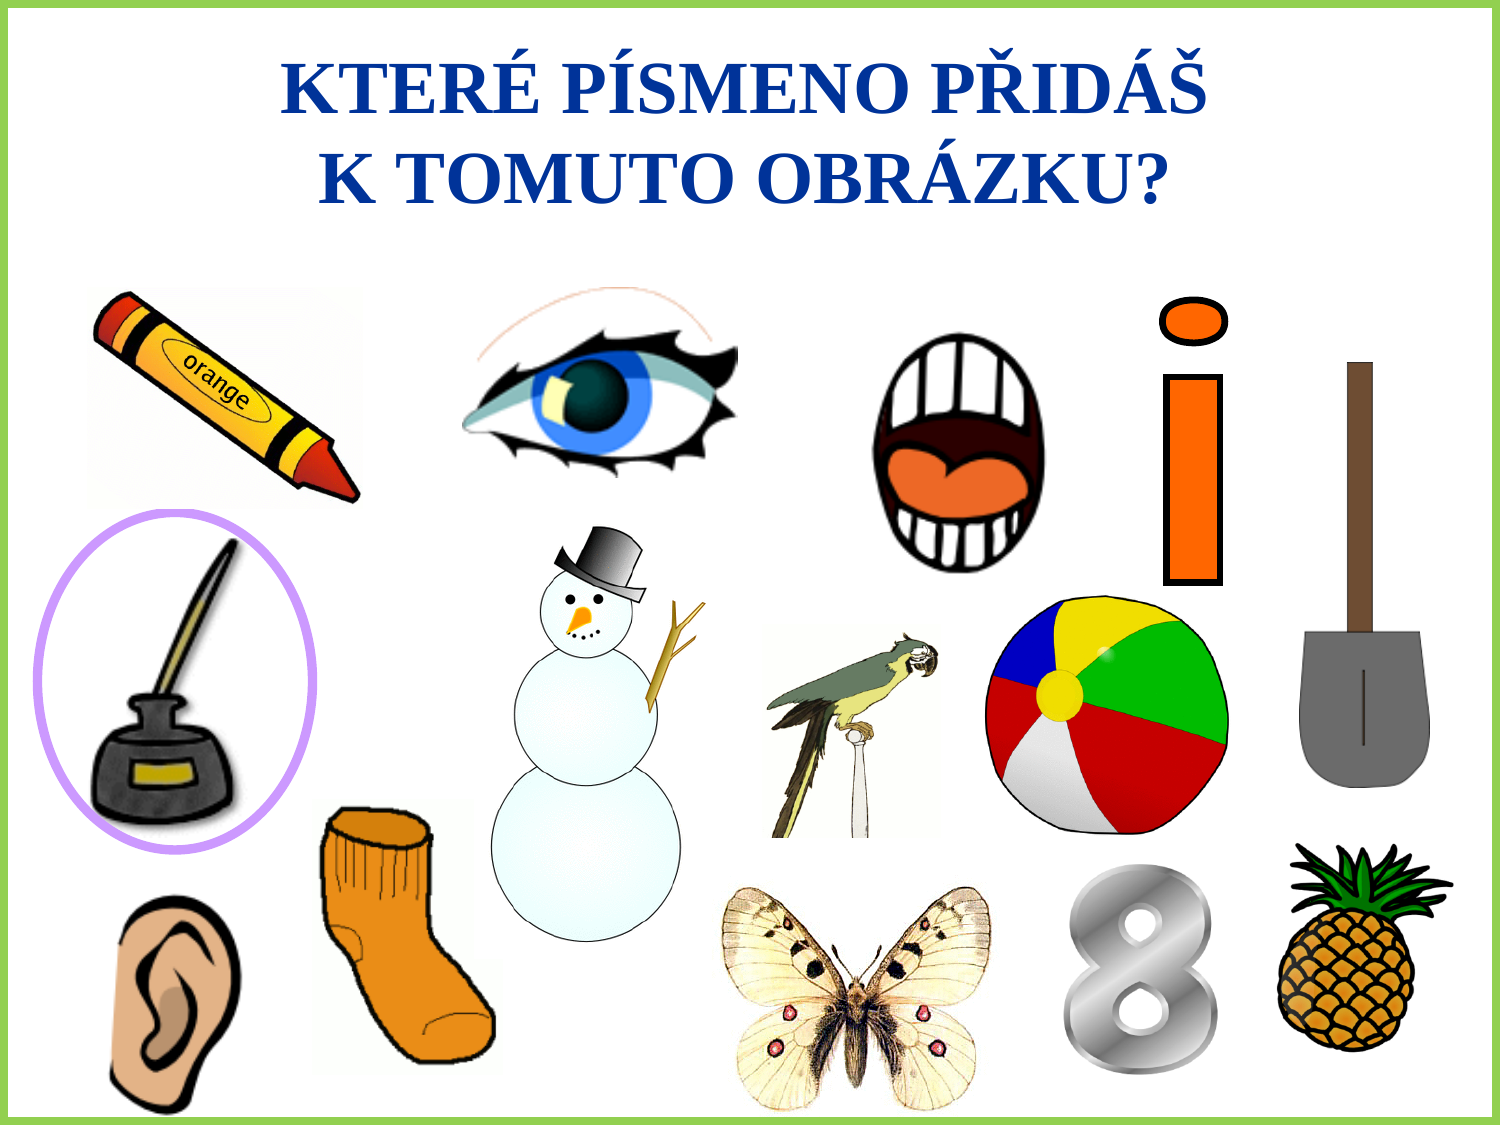

# KTERÉ PÍSMENO PŘIDÁŠ K TOMUTO OBRÁZKU?
i